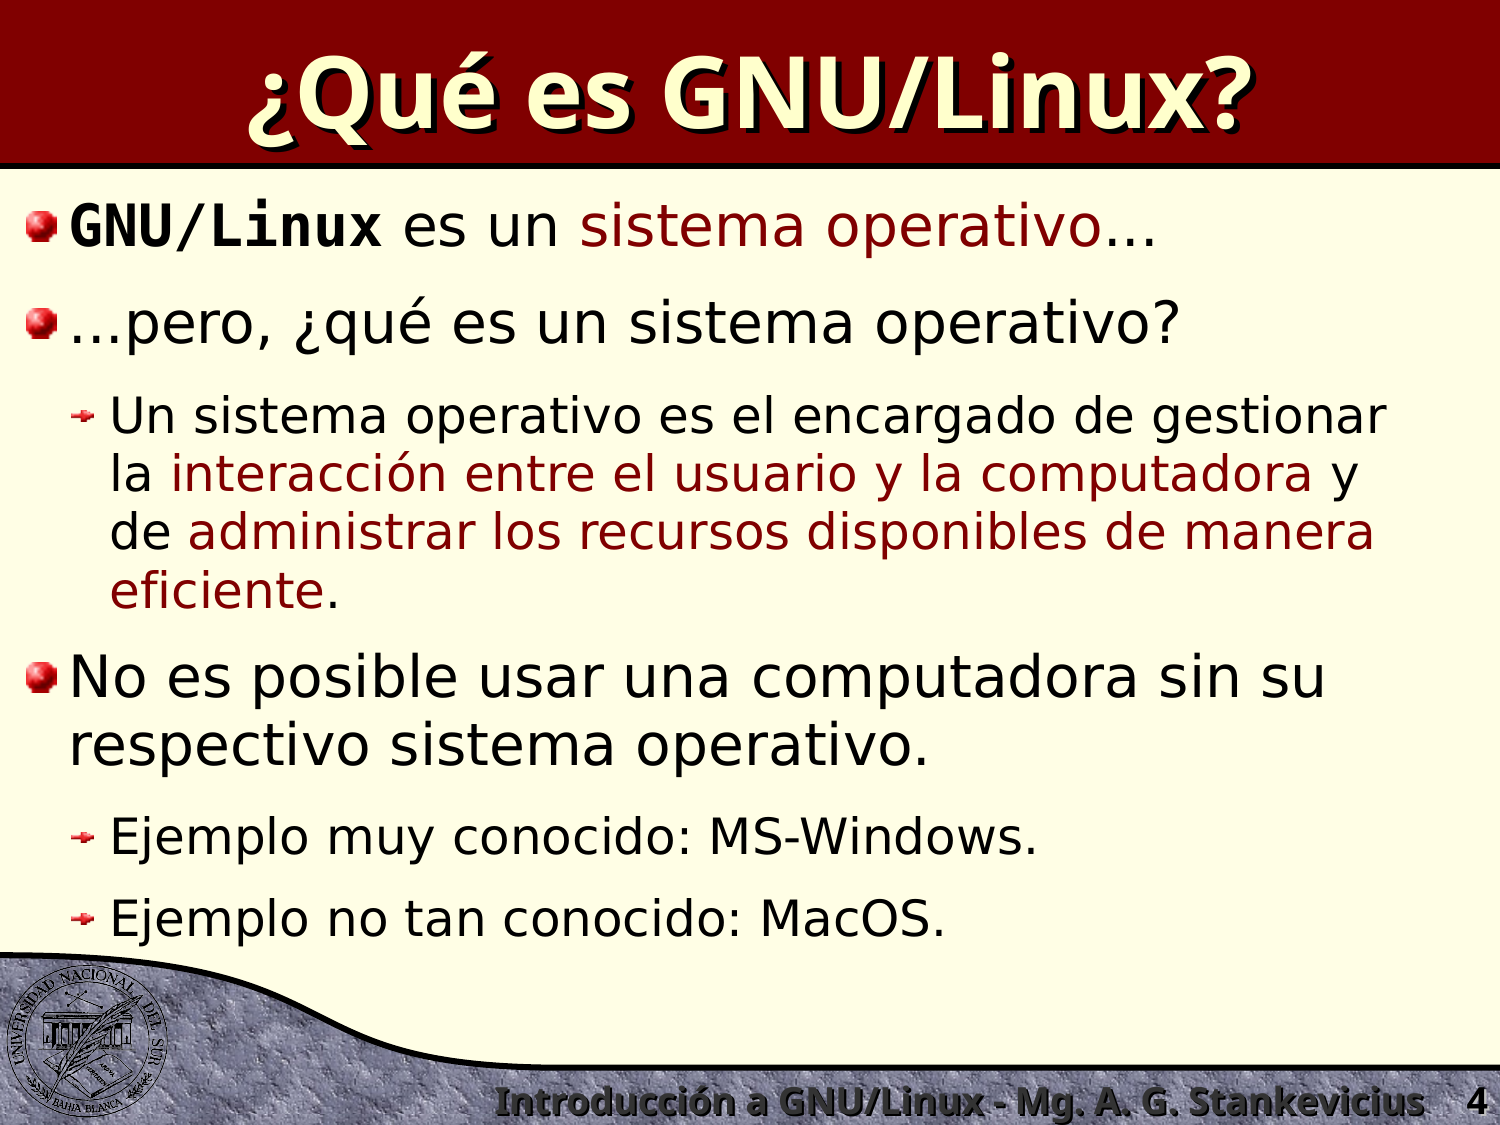

# ¿Qué es GNU/Linux?
GNU/Linux es un sistema operativo...
...pero, ¿qué es un sistema operativo?
Un sistema operativo es el encargado de gestionar
la interacción entre el usuario y la computadora y
de administrar los recursos disponibles de manera eficiente.
No es posible usar una computadora sin su respectivo sistema operativo.
Ejemplo muy conocido: MS-Windows.
Ejemplo no tan conocido: MacOS.
4